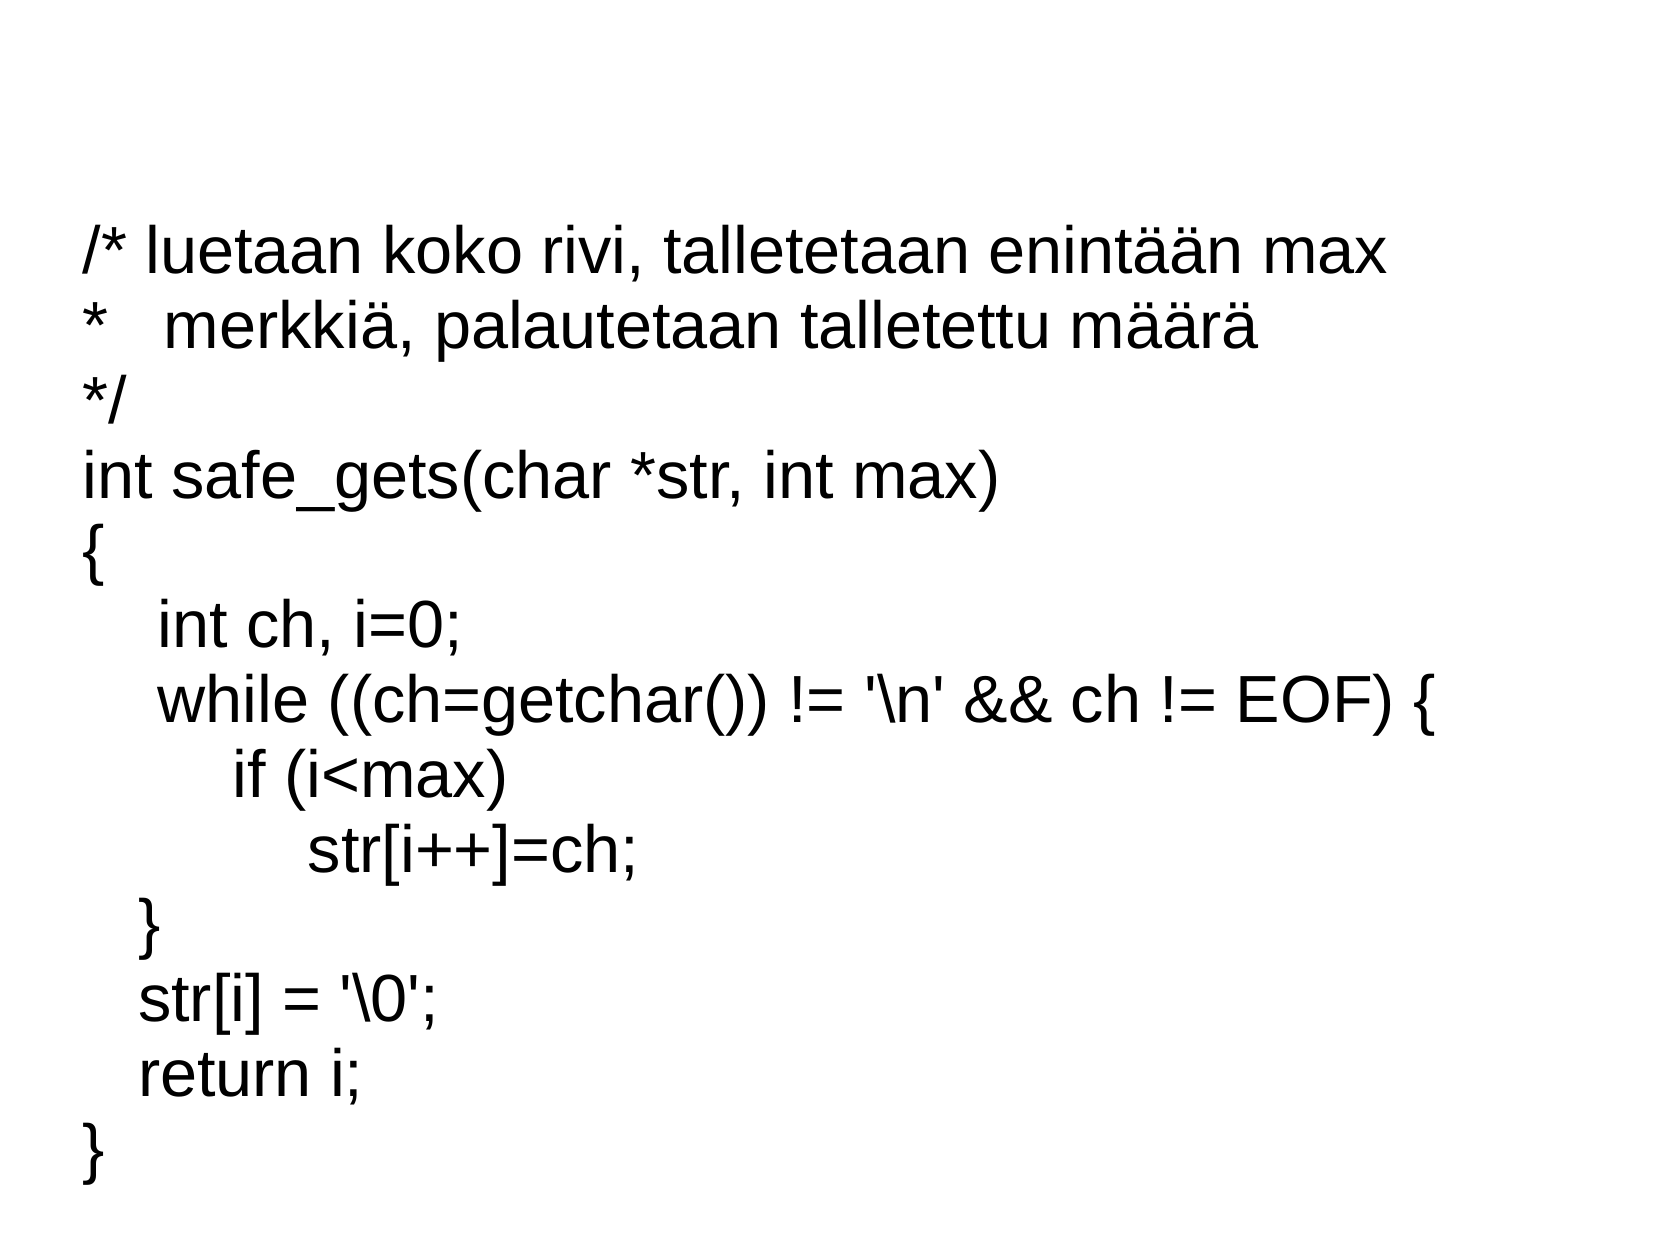

/* luetaan koko rivi, talletetaan enintään max
* merkkiä, palautetaan talletettu määrä
*/
int safe_gets(char *str, int max)
{
	int ch, i=0;
	while ((ch=getchar()) != '\n' && ch != EOF) {
		if (i<max)
			str[i++]=ch;
 }
 str[i] = '\0';
 return i;
}